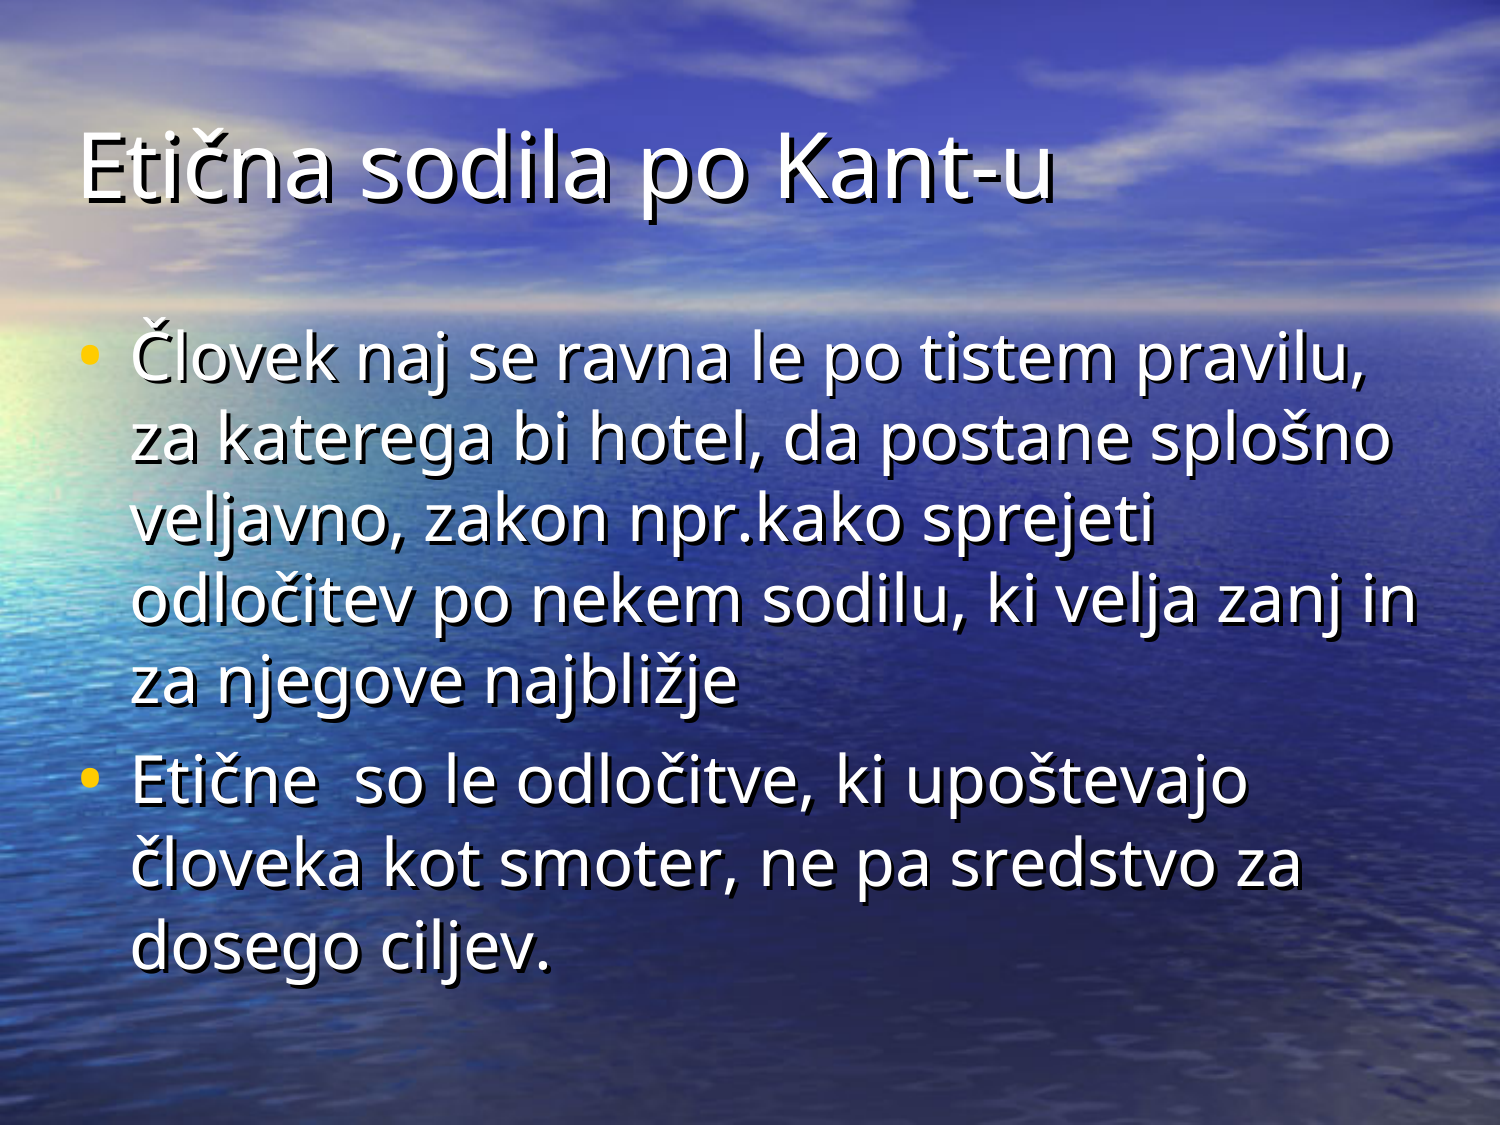

# Etična sodila po Kant-u
Človek naj se ravna le po tistem pravilu, za katerega bi hotel, da postane splošno veljavno, zakon npr.kako sprejeti odločitev po nekem sodilu, ki velja zanj in za njegove najbližje
Etične so le odločitve, ki upoštevajo človeka kot smoter, ne pa sredstvo za dosego ciljev.